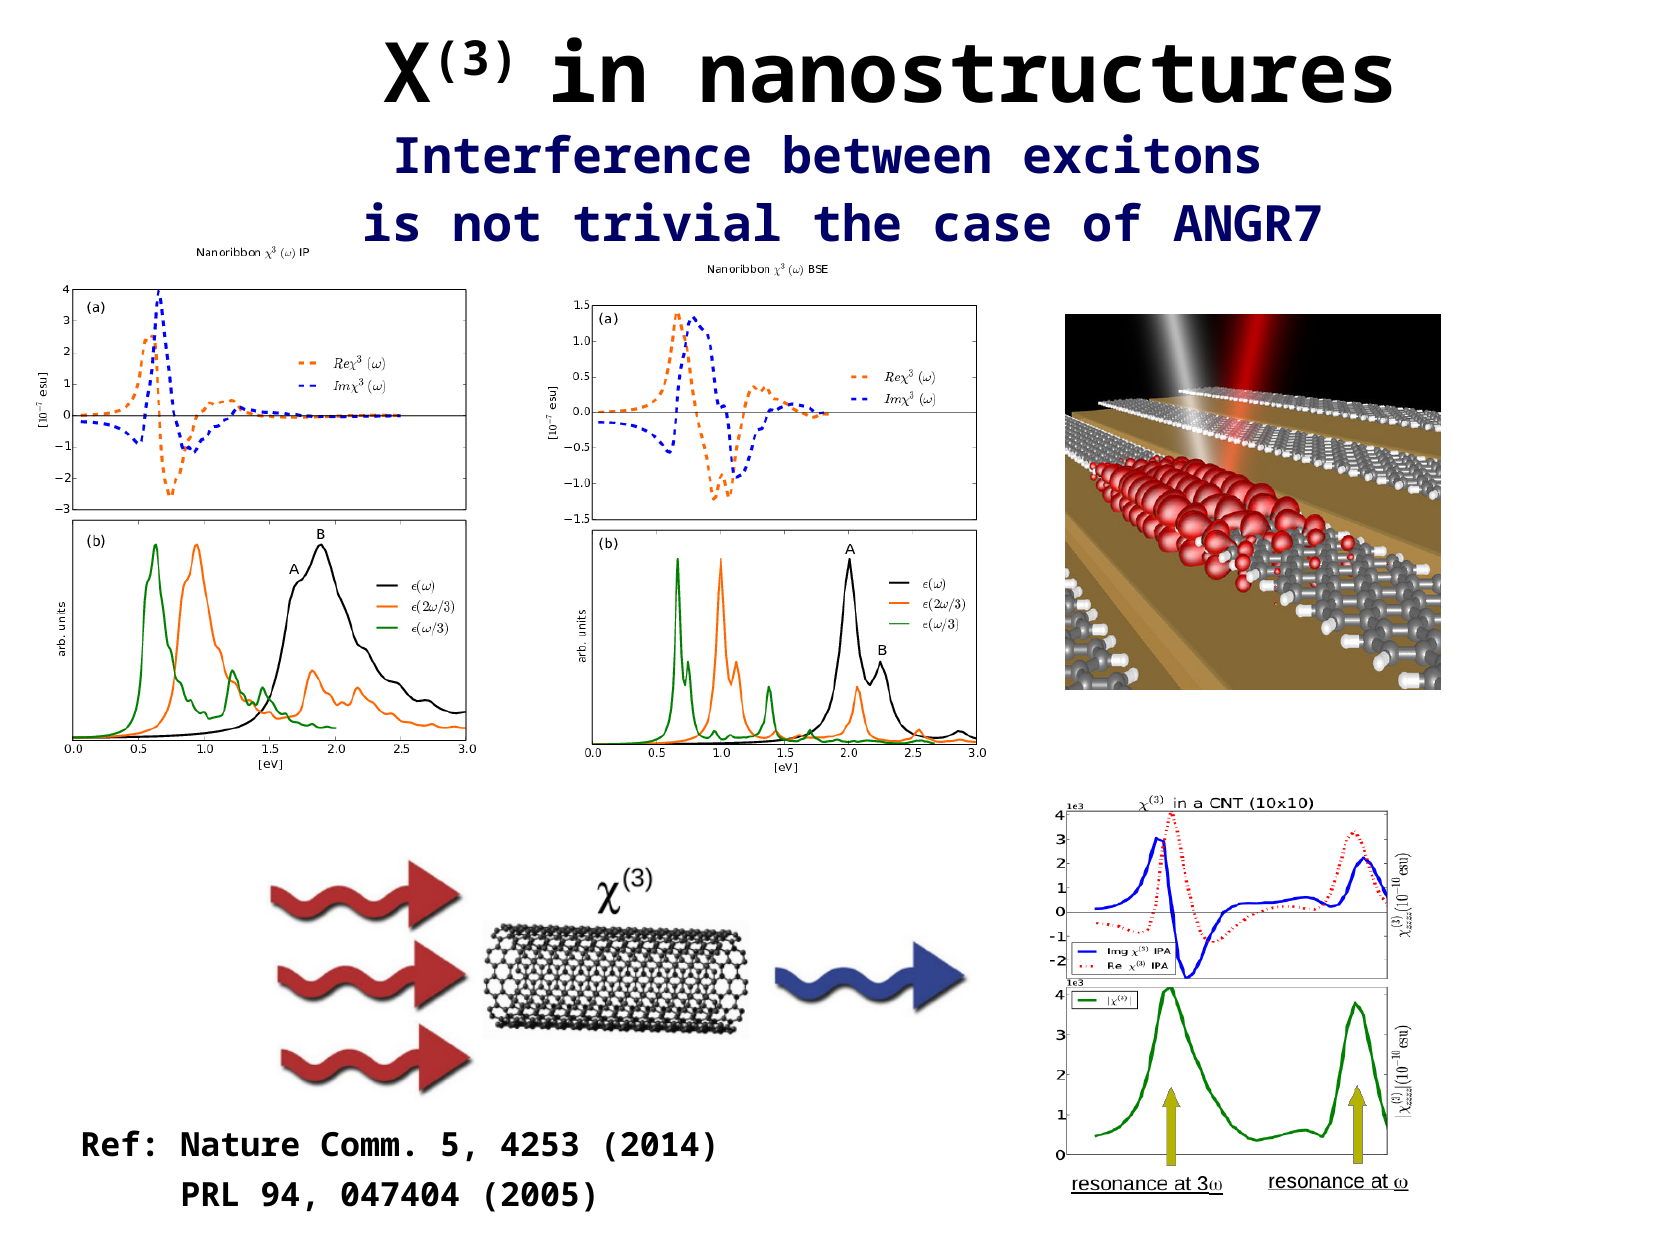

# X(3) in nanostructures
Interference between excitons
is not trivial the case of ANGR7
Ref: Nature Comm. 5, 4253 (2014)
 PRL 94, 047404 (2005)